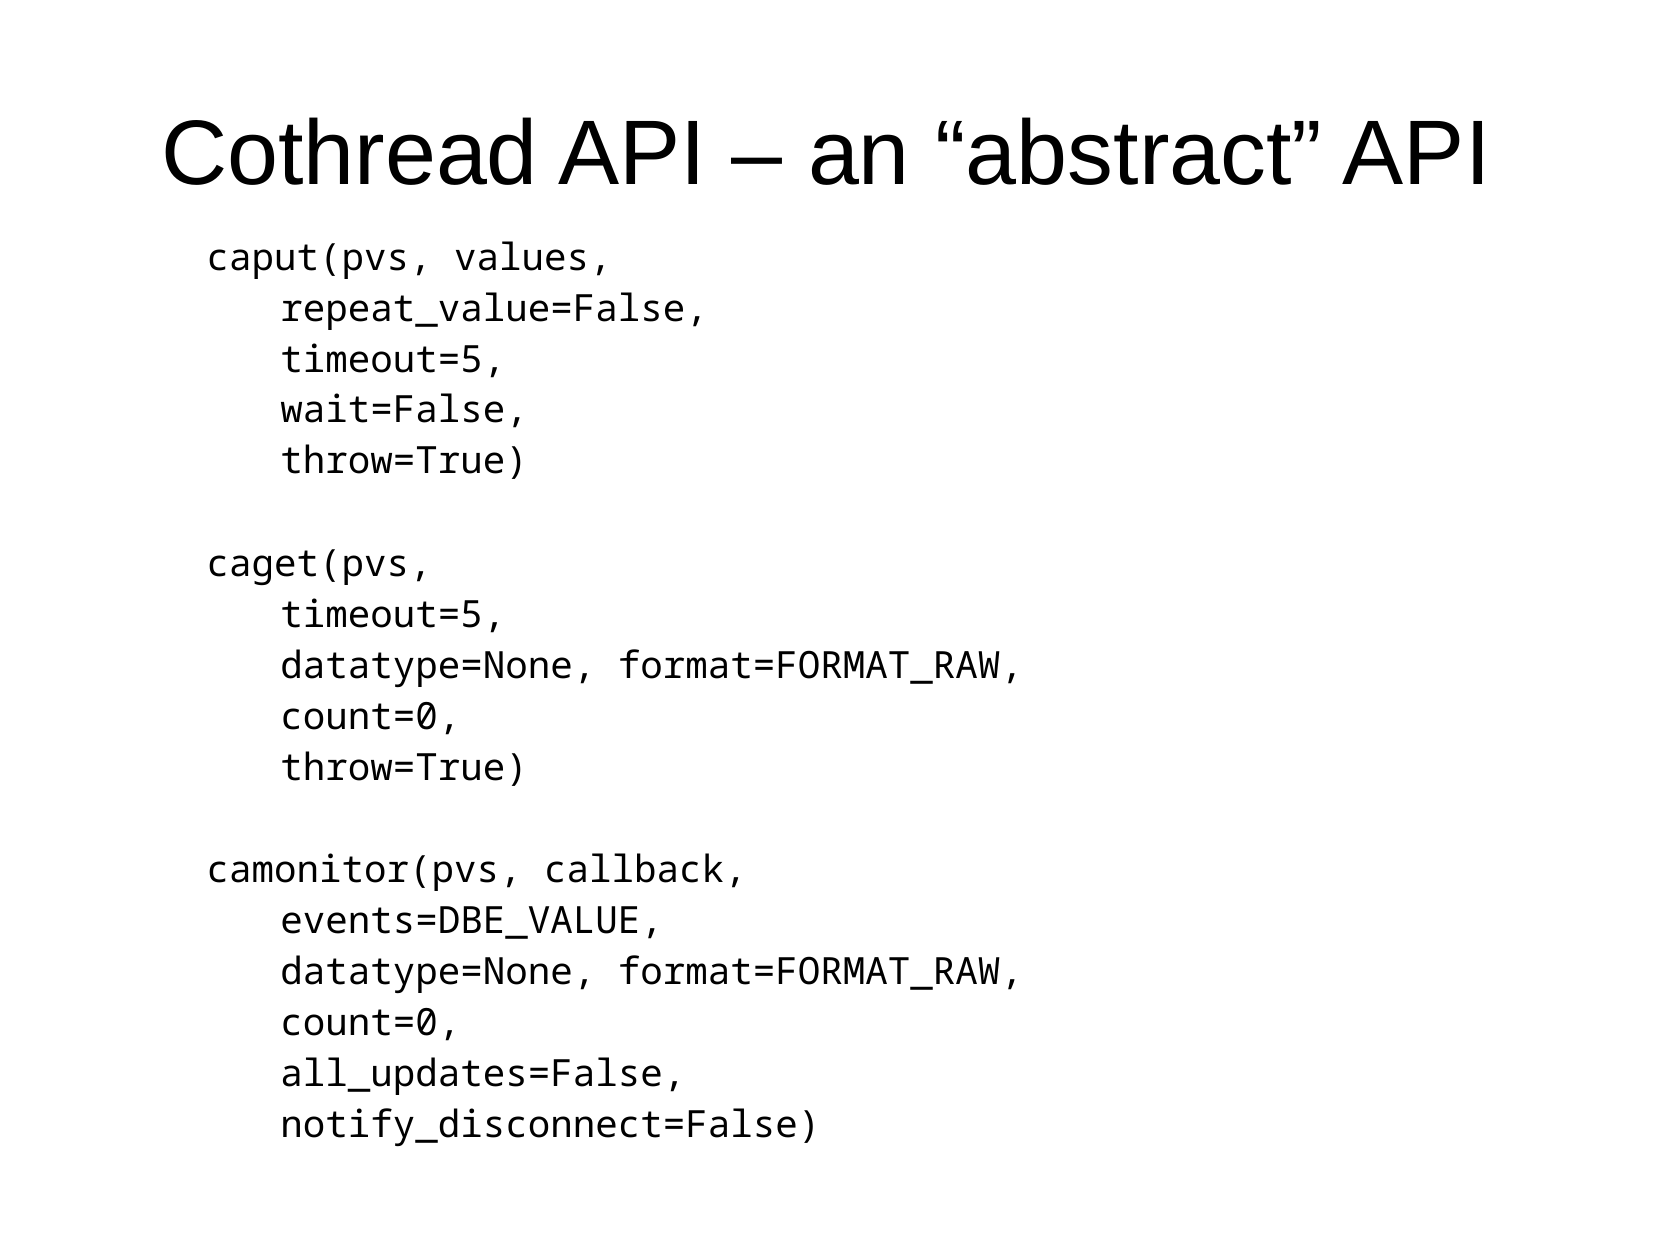

# Cothread API – an “abstract” API
caput(pvs, values,
	repeat_value=False,
	timeout=5,
	wait=False,
	throw=True)
caget(pvs,
	timeout=5,
	datatype=None, format=FORMAT_RAW,
	count=0,
	throw=True)
camonitor(pvs, callback,
	events=DBE_VALUE,
	datatype=None, format=FORMAT_RAW,
	count=0,
	all_updates=False,
	notify_disconnect=False)